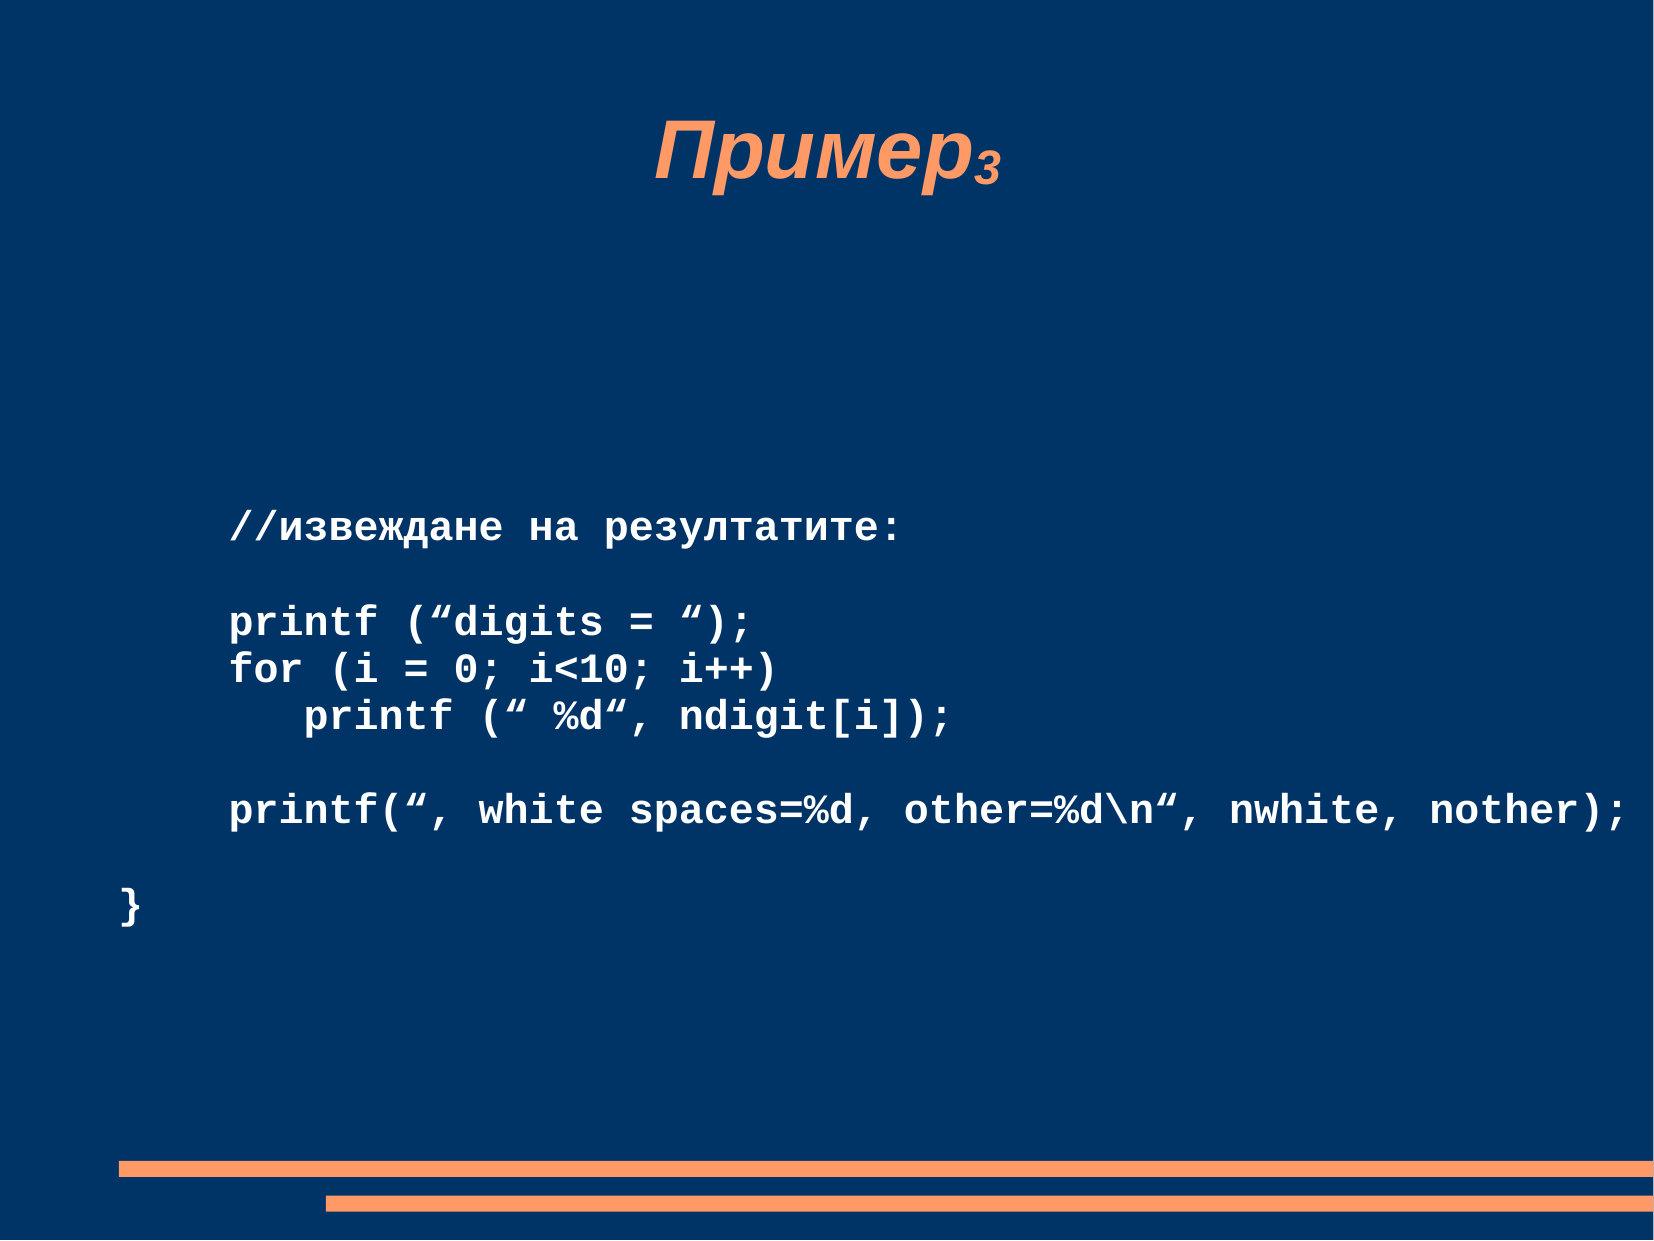

# Пример3
	//извеждане на резултатите:
	printf (“digits = “);
	for (i = 0; i<10; i++)
		printf (“ %d“, ndigit[i]);
	printf(“, white spaces=%d, other=%d\n“, nwhite, nother);
}